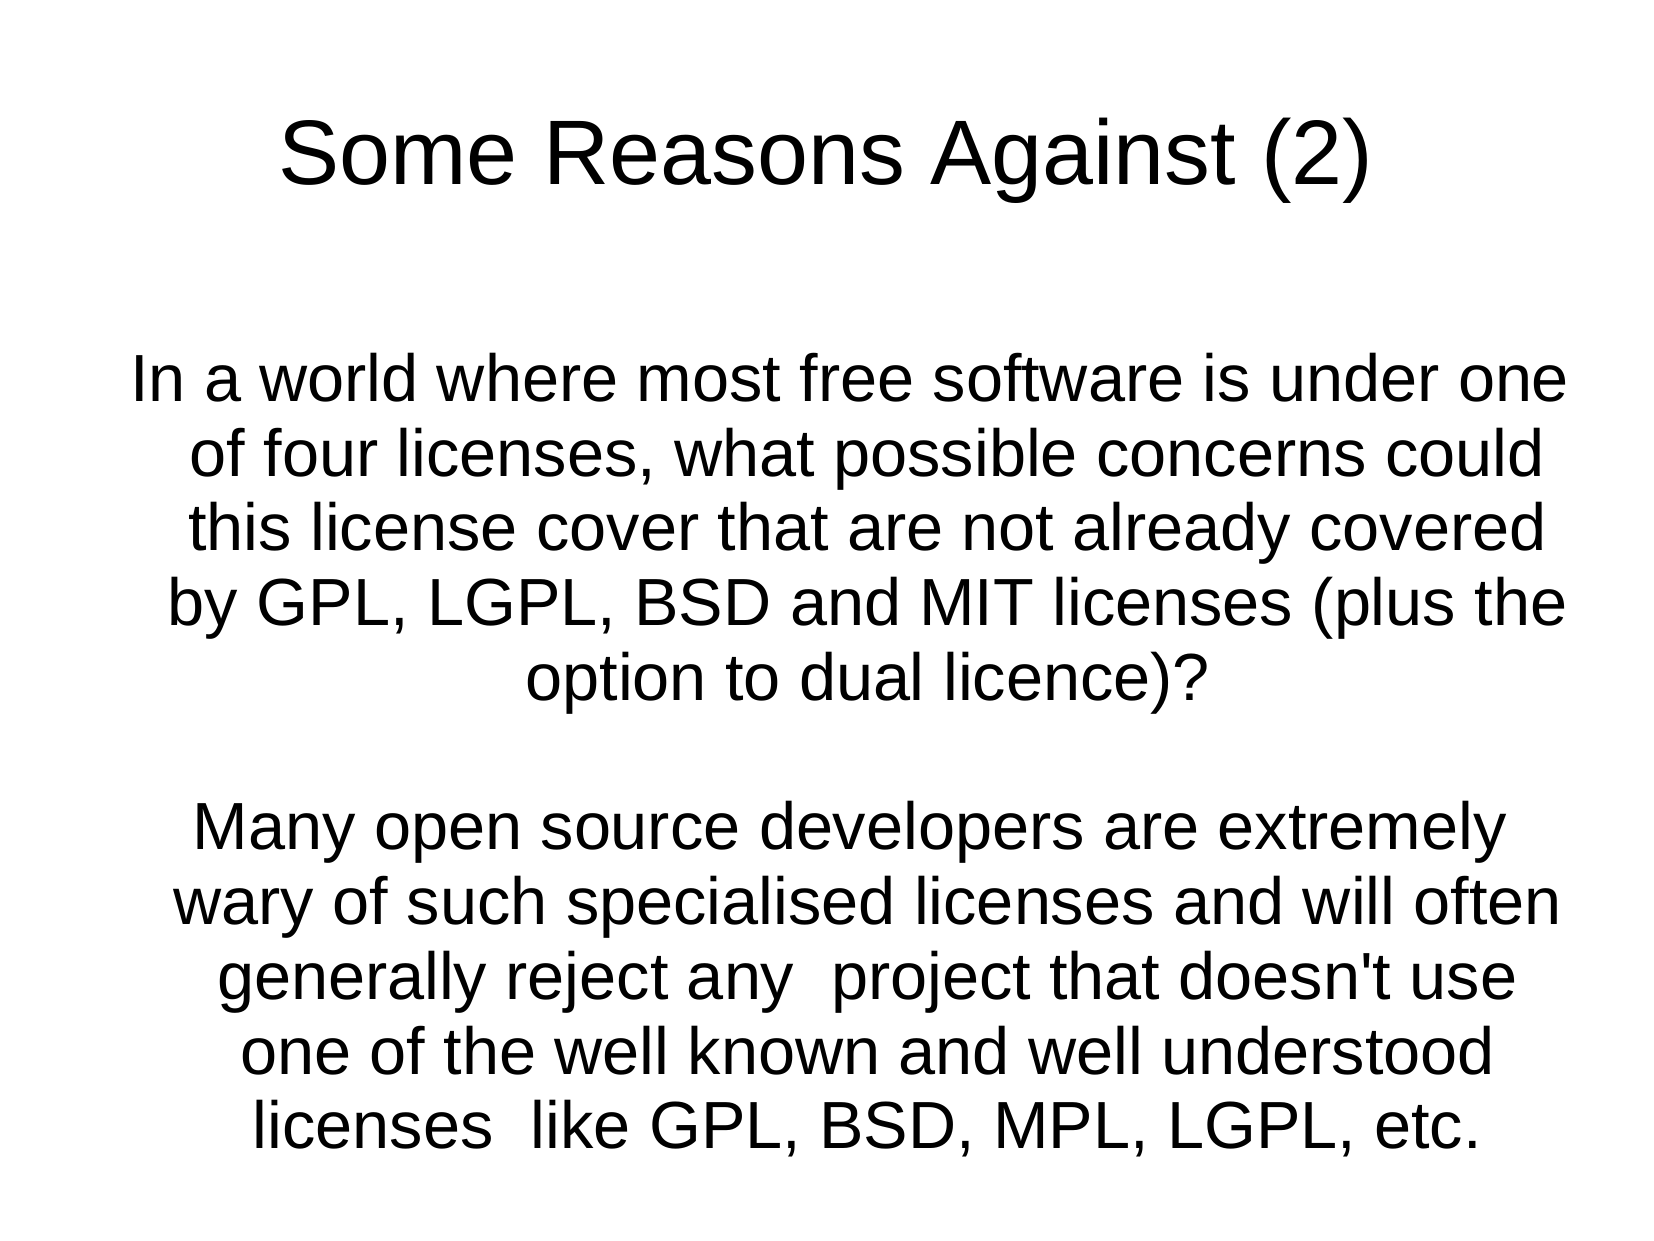

# Some Reasons Against (2)
In a world where most free software is under one of four licenses, what possible concerns could this license cover that are not already covered by GPL, LGPL, BSD and MIT licenses (plus the option to dual licence)?
Many open source developers are extremely wary of such specialised licenses and will often generally reject any project that doesn't use one of the well known and well understood licenses like GPL, BSD, MPL, LGPL, etc.